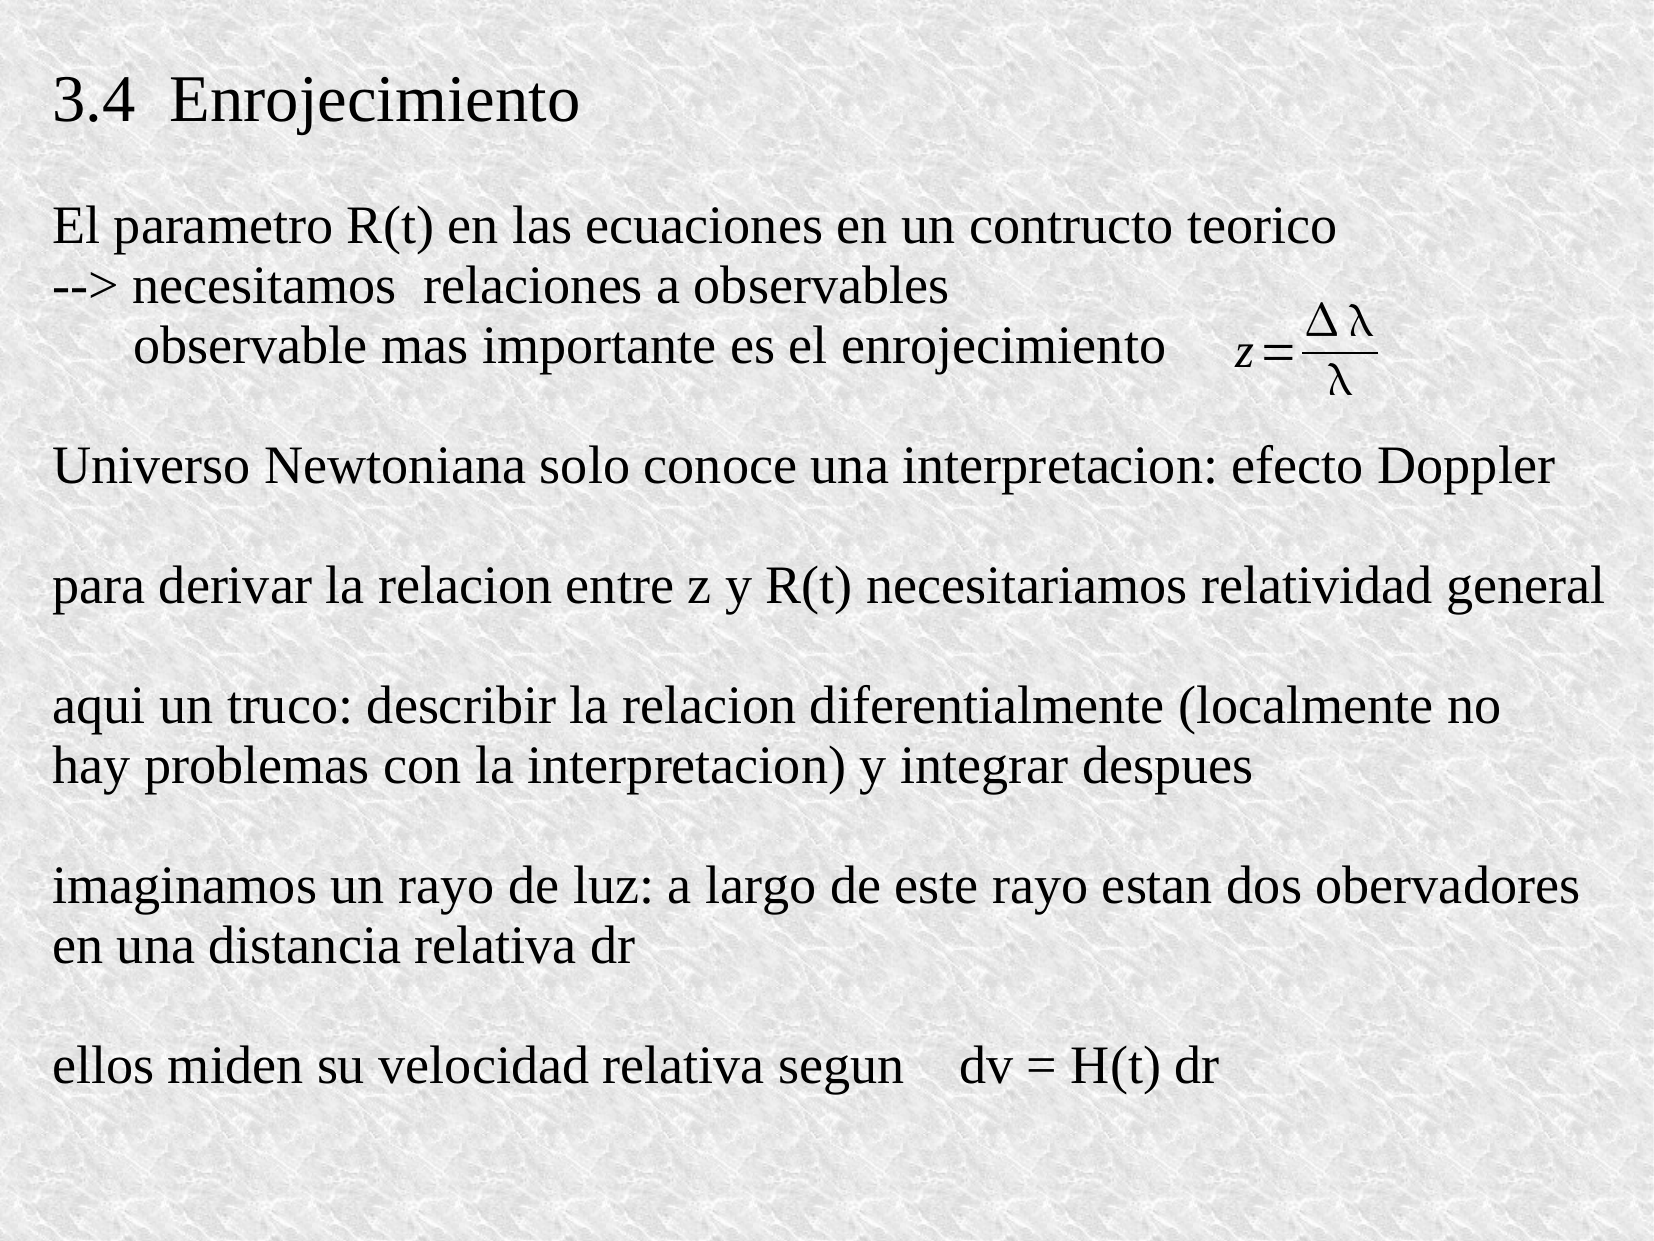

3.4 Enrojecimiento
El parametro R(t) en las ecuaciones en un contructo teorico
--> necesitamos relaciones a observables
 observable mas importante es el enrojecimiento
Universo Newtoniana solo conoce una interpretacion: efecto Doppler
para derivar la relacion entre z y R(t) necesitariamos relatividad general
aqui un truco: describir la relacion diferentialmente (localmente no
hay problemas con la interpretacion) y integrar despues
imaginamos un rayo de luz: a largo de este rayo estan dos obervadores
en una distancia relativa dr
ellos miden su velocidad relativa segun dv = H(t) dr